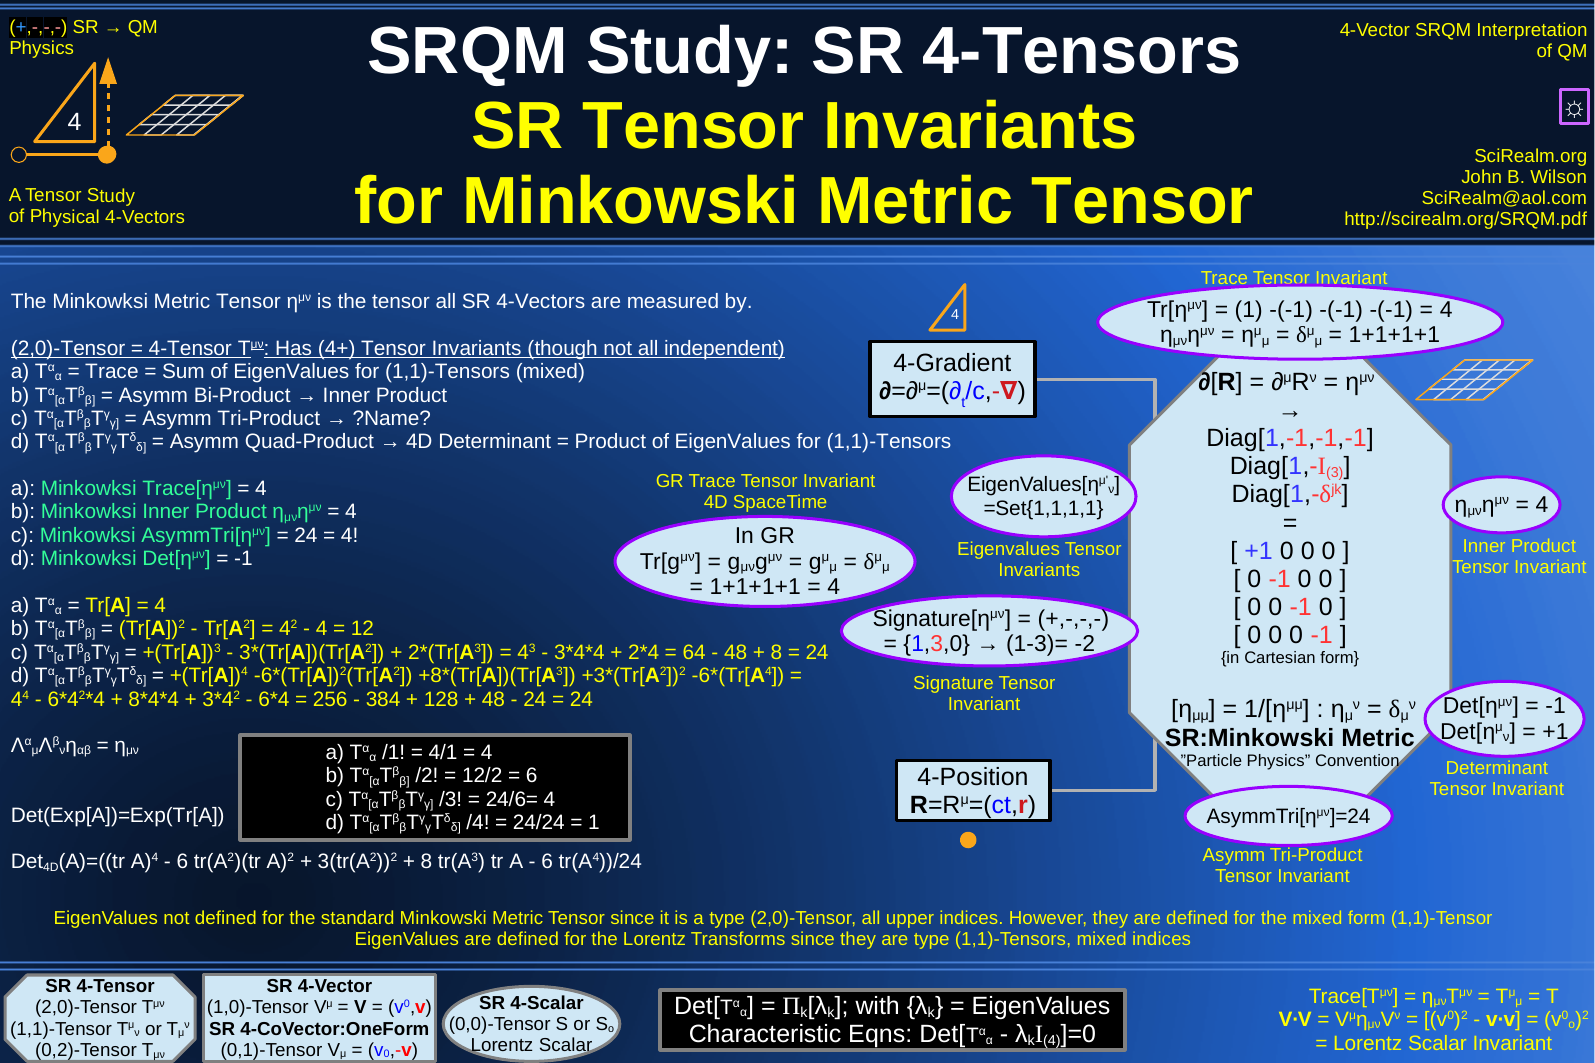

# SRQM Study: SR 4-Tensors SR Tensor Invariants for Minkowski Metric Tensor
(+,-,-,-) SR → QM
Physics
A Tensor Study
of Physical 4-Vectors
4-Vector SRQM Interpretation
of QM
SciRealm.org
John B. Wilson
SciRealm@aol.com
http://scirealm.org/SRQM.pdf
4
☼
Trace Tensor Invariant
 4
Tr[ημν] = (1) -(-1) -(-1) -(-1) = 4
ημνημν = ημμ = δμμ = 1+1+1+1
The Minkowksi Metric Tensor ημν is the tensor all SR 4-Vectors are measured by.
(2,0)-Tensor = 4-Tensor Tμν: Has (4+) Tensor Invariants (though not all independent)
a) Tαα = Trace = Sum of EigenValues for (1,1)-Tensors (mixed)
b) Tα[αTββ] = Asymm Bi-Product → Inner Product
c) Tα[αTββTγγ] = Asymm Tri-Product → ?Name?
d) Tα[αTββTγγTδδ] = Asymm Quad-Product → 4D Determinant = Product of EigenValues for (1,1)-Tensors
a): Minkowksi Trace[ημν] = 4
b): Minkowksi Inner Product ημνημν = 4
c): Minkowksi AsymmTri[ημν] = 24 = 4!
d): Minkowksi Det[ημν] = -1
a) Tαα = Tr[A] = 4
b) Tα[αTββ] = (Tr[A])2 - Tr[A2] = 42 - 4 = 12
c) Tα[αTββTγγ] = +(Tr[A])3 - 3*(Tr[A])(Tr[A2]) + 2*(Tr[A3]) = 43 - 3*4*4 + 2*4 = 64 - 48 + 8 = 24
d) Tα[αTββTγγTδδ] = +(Tr[A])4 -6*(Tr[A])2(Tr[A2]) +8*(Tr[A])(Tr[A3]) +3*(Tr[A2])2 -6*(Tr[A4]) =
44 - 6*42*4 + 8*4*4 + 3*42 - 6*4 = 256 - 384 + 128 + 48 - 24 = 24
ΛαμΛβνηαβ = ημν
Det(Exp[A])=Exp(Tr[A])
Det4D(A)=((tr A)4 - 6 tr(A2)(tr A)2 + 3(tr(A2))2 + 8 tr(A3) tr A - 6 tr(A4))/24
4-Gradient
∂=∂μ=(∂t/c,-∇)
∂[R] = ∂μRν = ημν
→
Diag[1,-1,-1,-1]
Diag[1,-I(3)]
Diag[1,-δjk]
=
[ +1 0 0 0 ]
[ 0 -1 0 0 ]
[ 0 0 -1 0 ]
[ 0 0 0 -1 ]
{in Cartesian form}
 [ημμ] = 1/[ημμ] : ημν = δμν
SR:Minkowski Metric
”Particle Physics” Convention
EigenValues[ημ'ν]
=Set{1,1,1,1}
GR Trace Tensor Invariant
4D SpaceTime
ημνημν = 4
In GR
Tr[gμν] = gμνgμν = gμμ = δμμ
= 1+1+1+1 = 4
Inner Product
Tensor Invariant
Eigenvalues Tensor Invariants
 Signature[ημν] = (+,-,-,-)
= {1,3,0} → (1-3)= -2
Signature Tensor Invariant
Det[ημν] = -1
Det[ημν] = +1
a) Tαα /1! = 4/1 = 4
b) Tα[αTββ] /2! = 12/2 = 6
c) Tα[αTββTγγ] /3! = 24/6= 4
d) Tα[αTββTγγTδδ] /4! = 24/24 = 1
Determinant
Tensor Invariant
4-Position
R=Rμ=(ct,r)
AsymmTri[ημν]=24
Asymm Tri-Product
Tensor Invariant
EigenValues not defined for the standard Minkowski Metric Tensor since it is a type (2,0)-Tensor, all upper indices. However, they are defined for the mixed form (1,1)-Tensor
EigenValues are defined for the Lorentz Transforms since they are type (1,1)-Tensors, mixed indices
SR 4-Tensor
(2,0)-Tensor Tμν
(1,1)-Tensor Tμν or Tμν
(0,2)-Tensor Tμν
SR 4-Vector
(1,0)-Tensor Vμ = V = (v0,v)
SR 4-CoVector:OneForm
(0,1)-Tensor Vμ = (v0,-v)
Trace[Tμν] = ημνTμν = Tμμ = T
V∙V = VμημνVν = [(v0)2 - v∙v] = (v0o)2
= Lorentz Scalar Invariant
SR 4-Scalar
(0,0)-Tensor S or So
Lorentz Scalar
Det[Tαα] = Πk[λk]; with {λk} = EigenValues
Characteristic Eqns: Det[Tαα - λkI(4)]=0